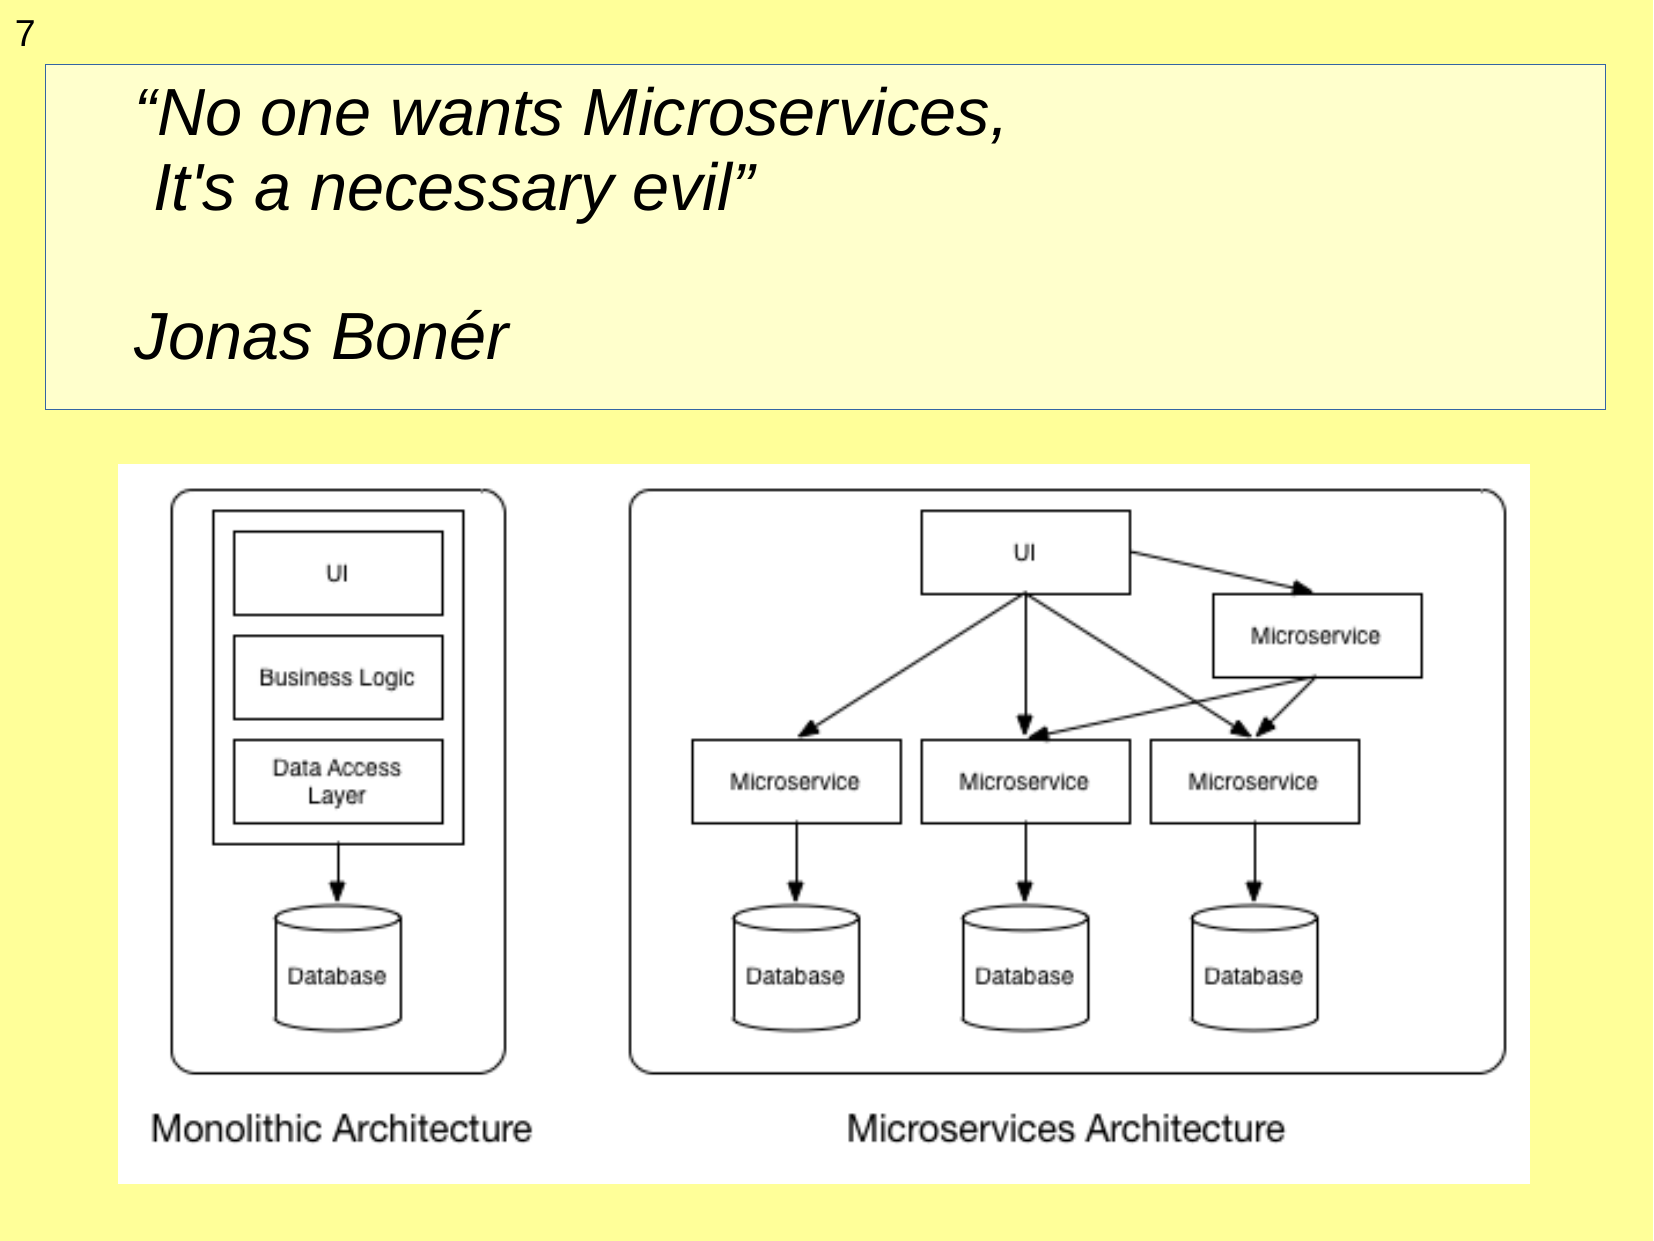

“No one wants Microservices,
 It's a necessary evil”
Jonas Bonér